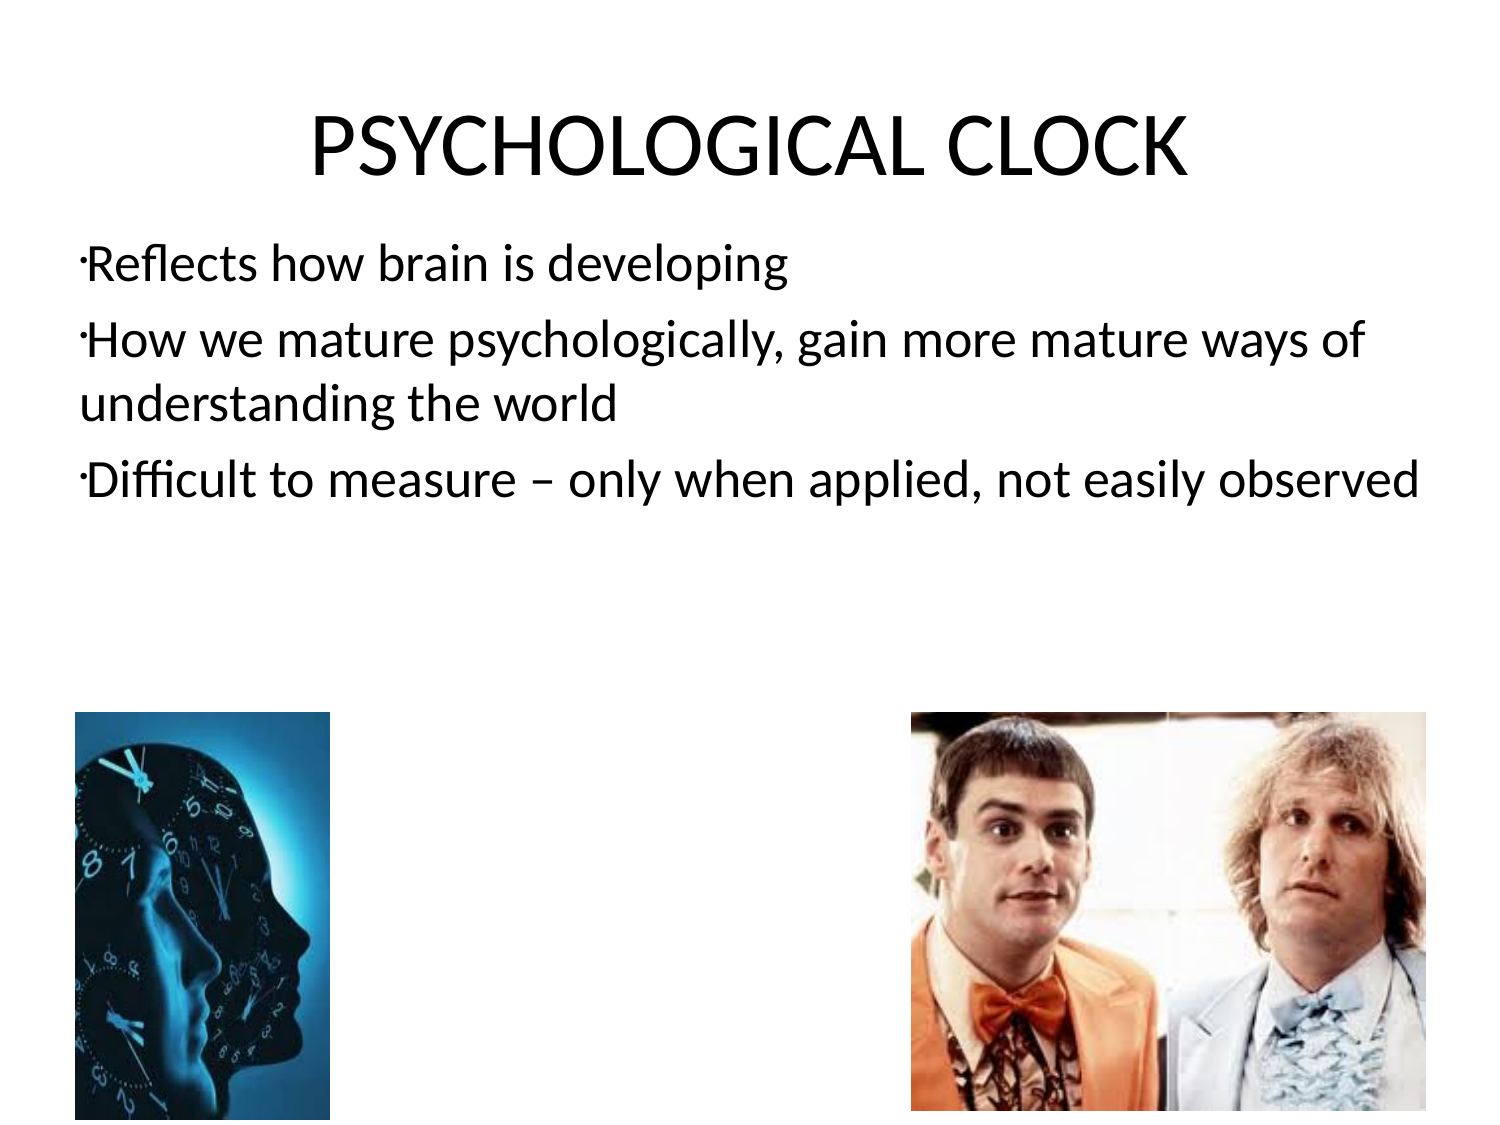

# PSYCHOLOGICAL CLOCK
Reflects how brain is developing
How we mature psychologically, gain more mature ways of understanding the world
Difficult to measure – only when applied, not easily observed